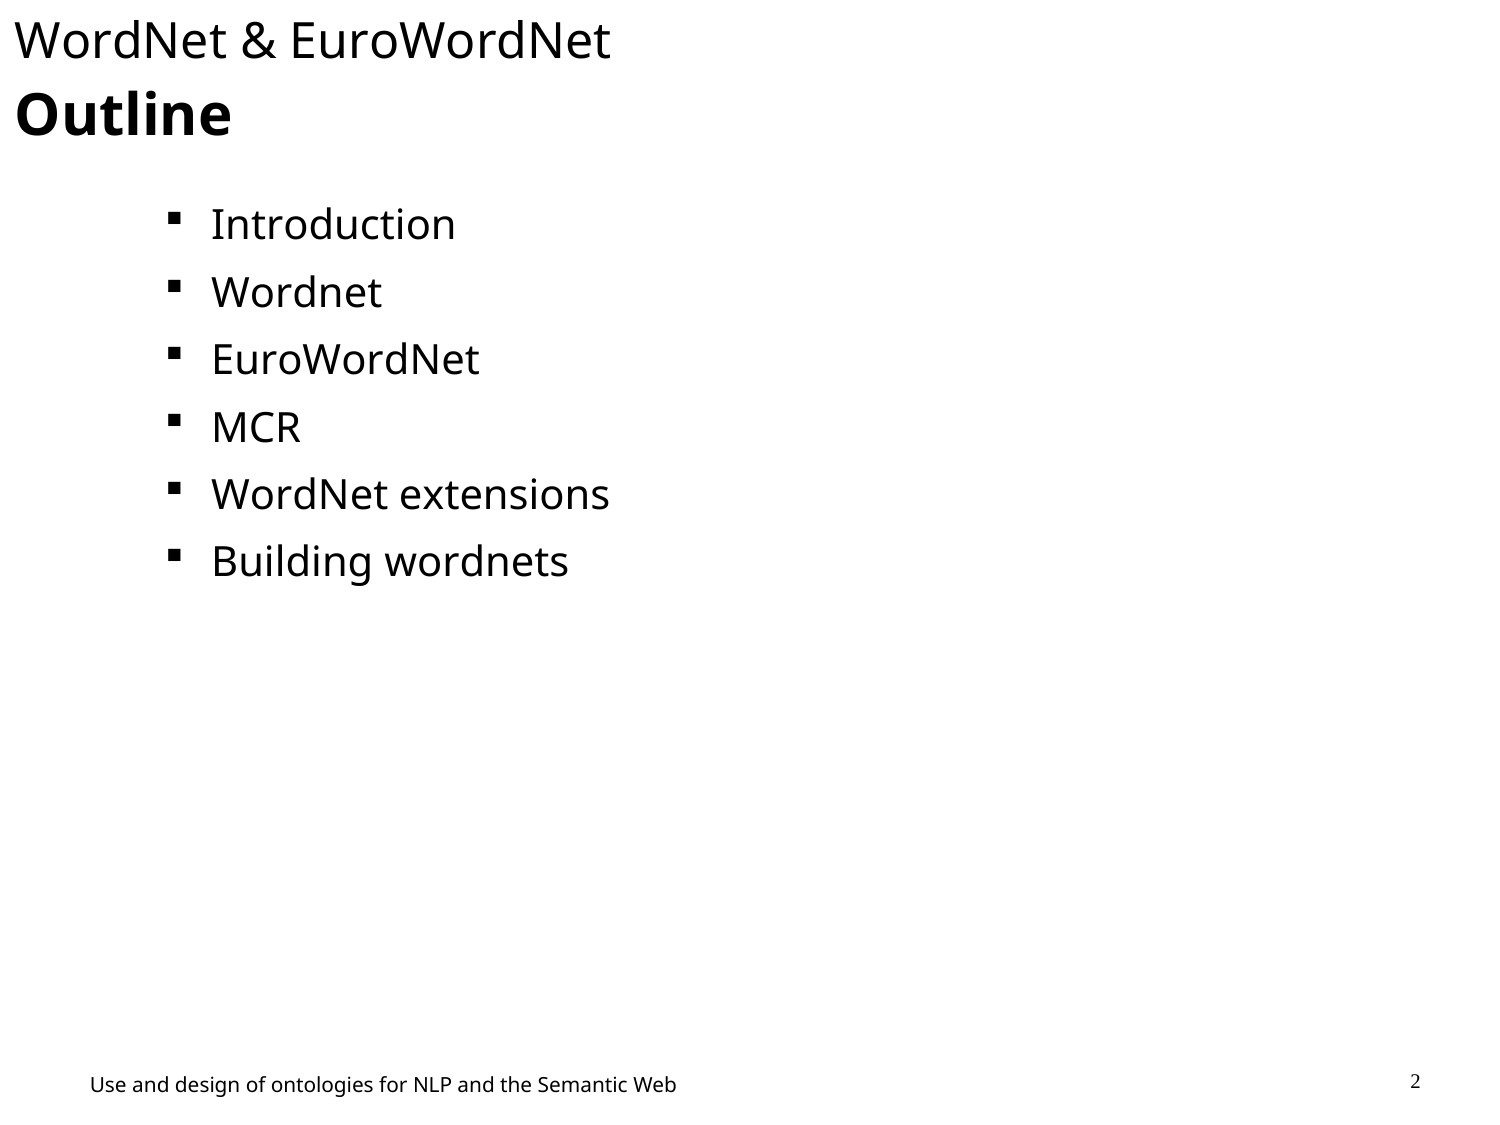

WordNet & EuroWordNet
Outline
# Introduction
Wordnet
EuroWordNet
MCR
WordNet extensions
Building wordnets
2